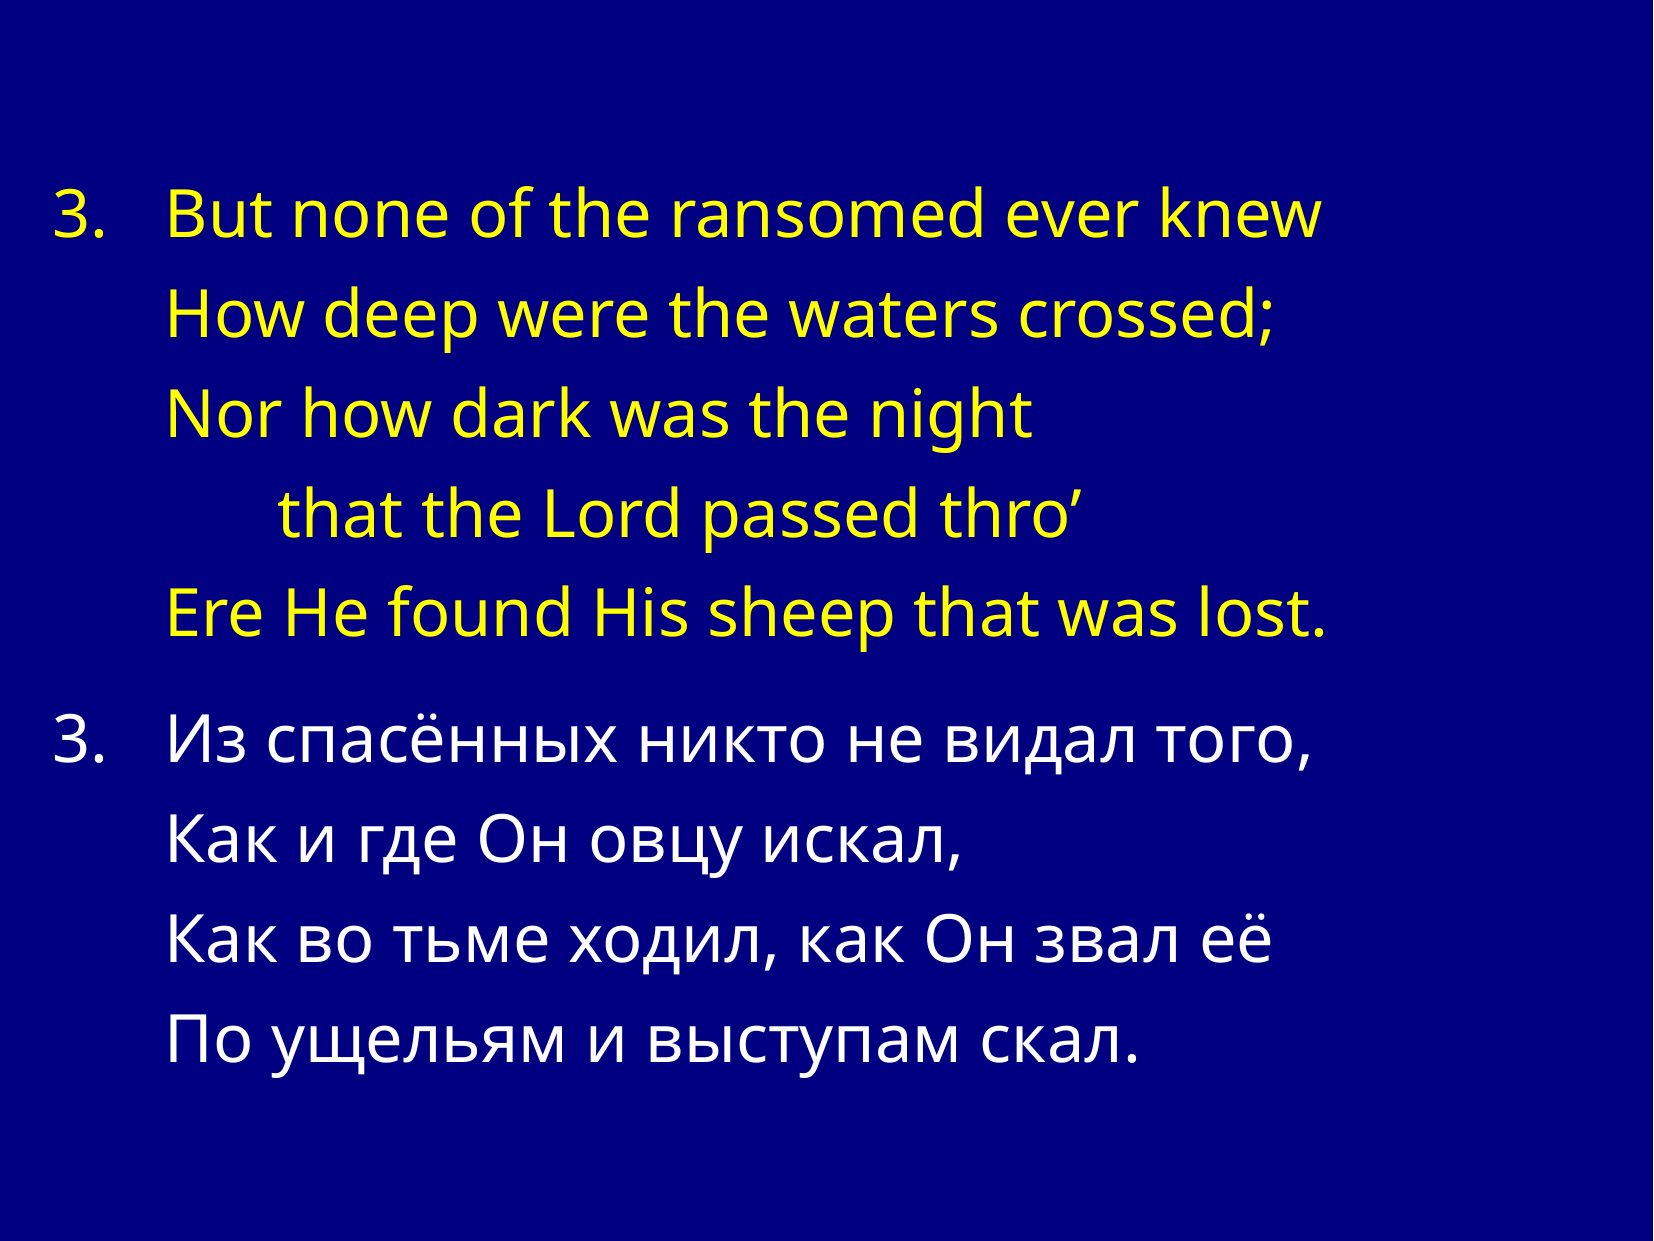

3.	But none of the ransomed ever knew
	How deep were the waters crossed;
	Nor how dark was the night
		that the Lord passed thro’
	Ere He found His sheep that was lost.
3.	Из спасённых никто не видал того,
	Как и где Он овцу искал,
	Как во тьме ходил, как Он звал её
	По ущельям и выступам скал.